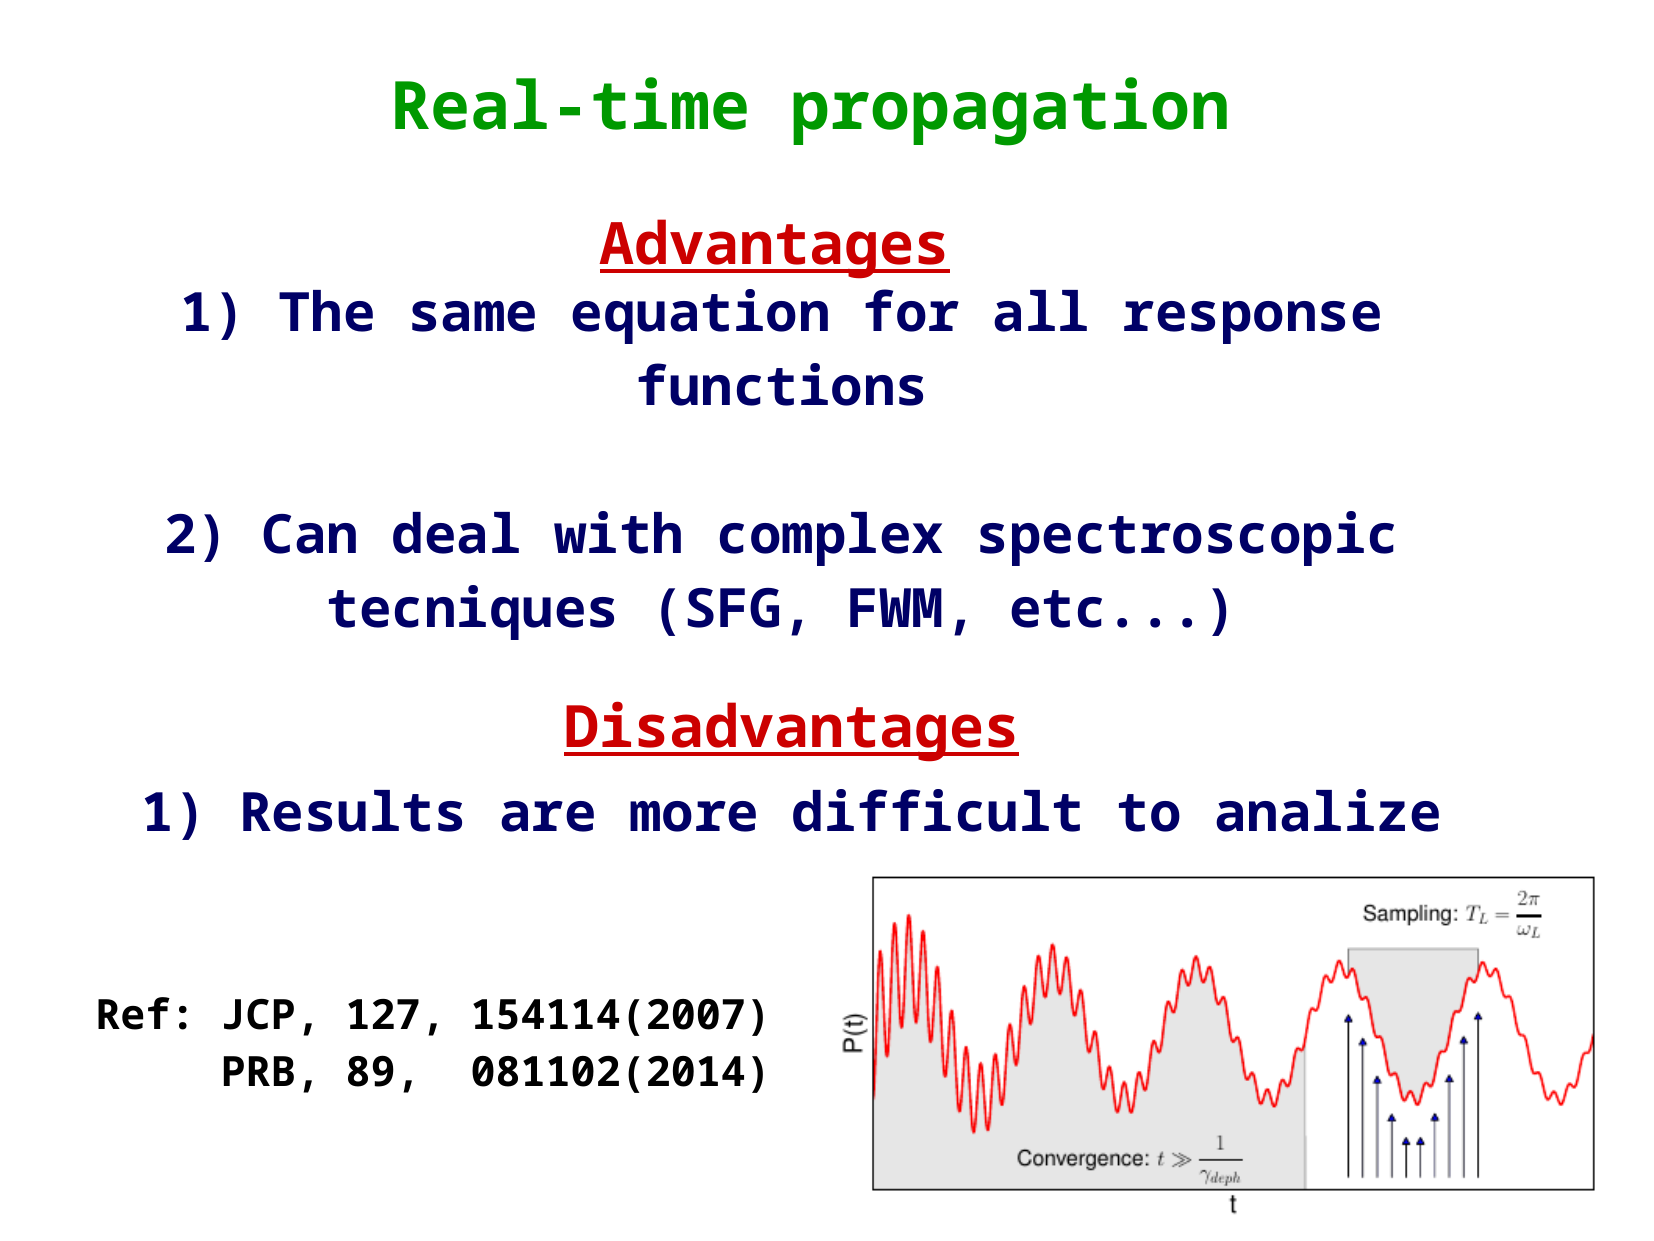

# Real-time propagation
Advantages
1) The same equation for all response functions
2) Can deal with complex spectroscopic tecniques (SFG, FWM, etc...)
Disadvantages
1) Results are more difficult to analize
Ref: JCP, 127, 154114(2007)
 PRB, 89, 081102(2014)